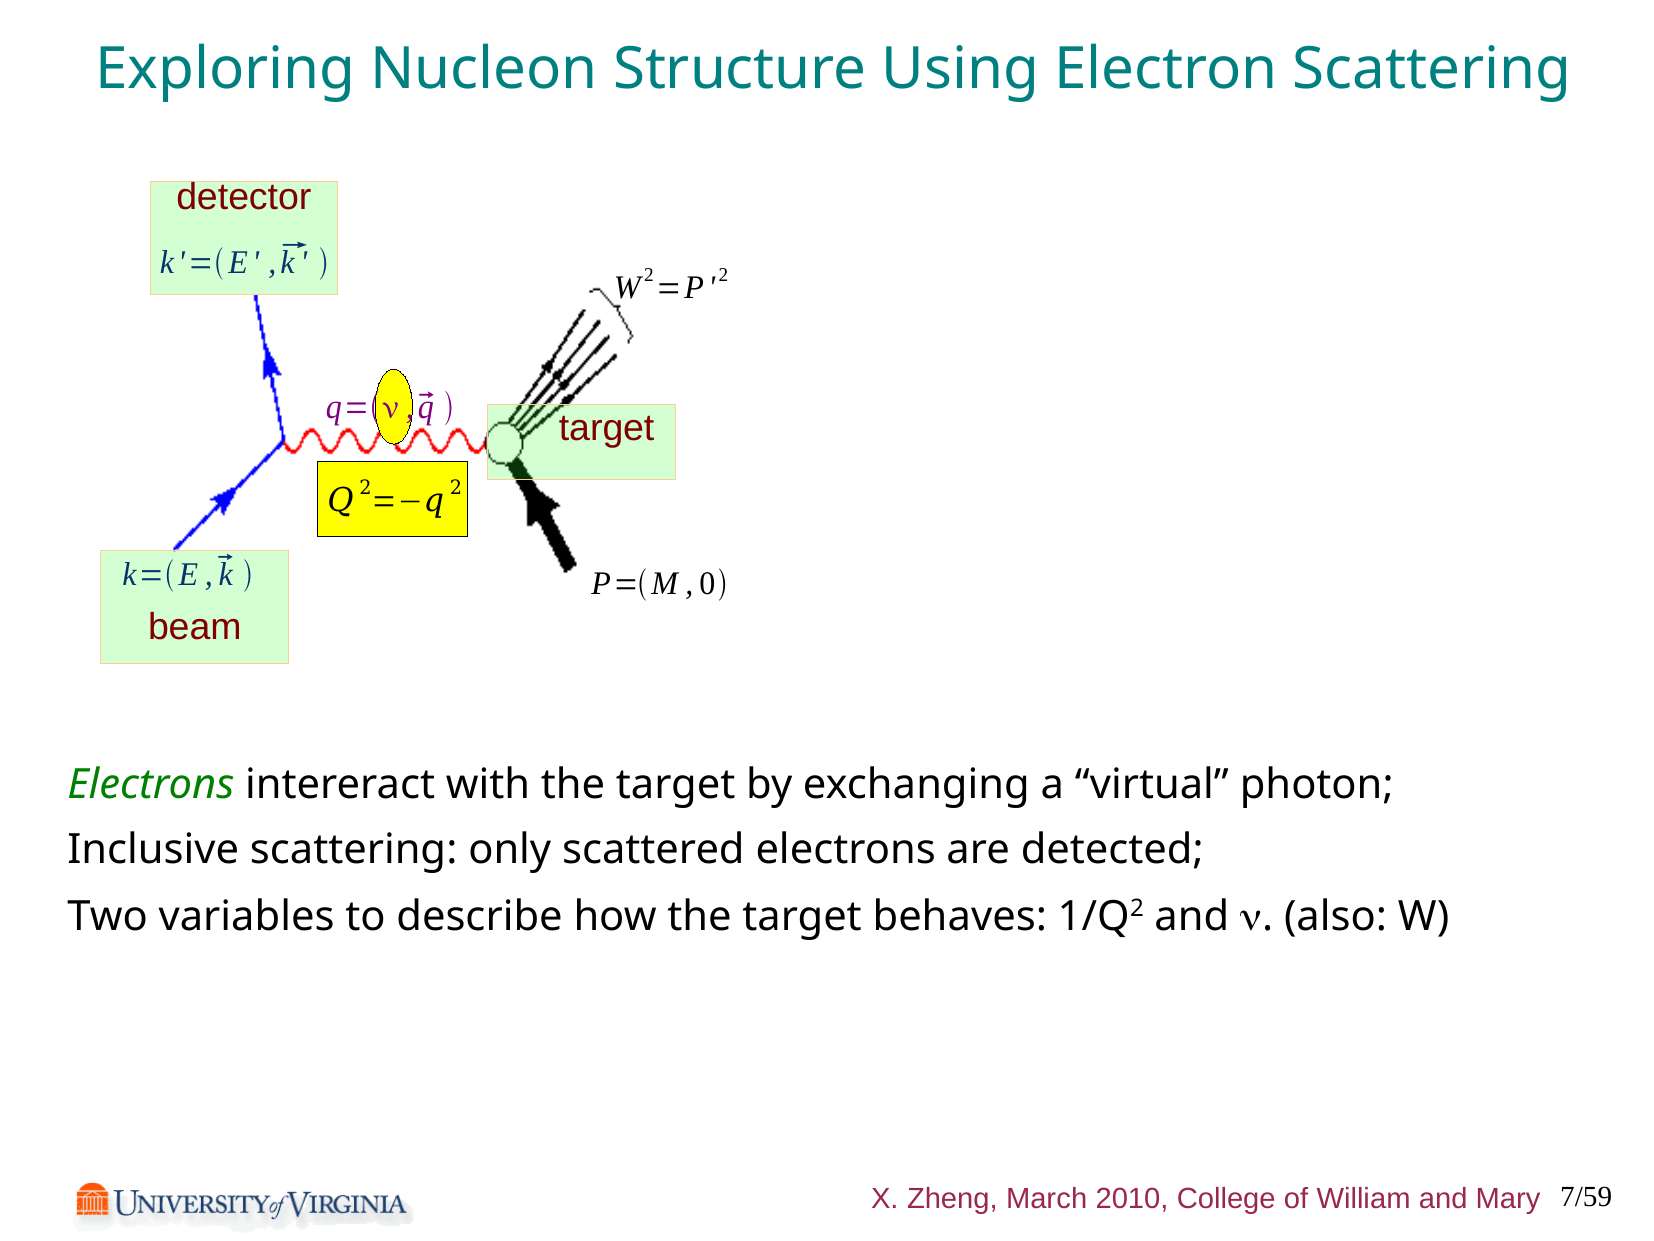

# Exploring Nucleon Structure Using Electron Scattering
detector
target
beam
Electrons intereract with the target by exchanging a “virtual” photon;
Inclusive scattering: only scattered electrons are detected;
Two variables to describe how the target behaves: 1/Q2 and n. (also: W)